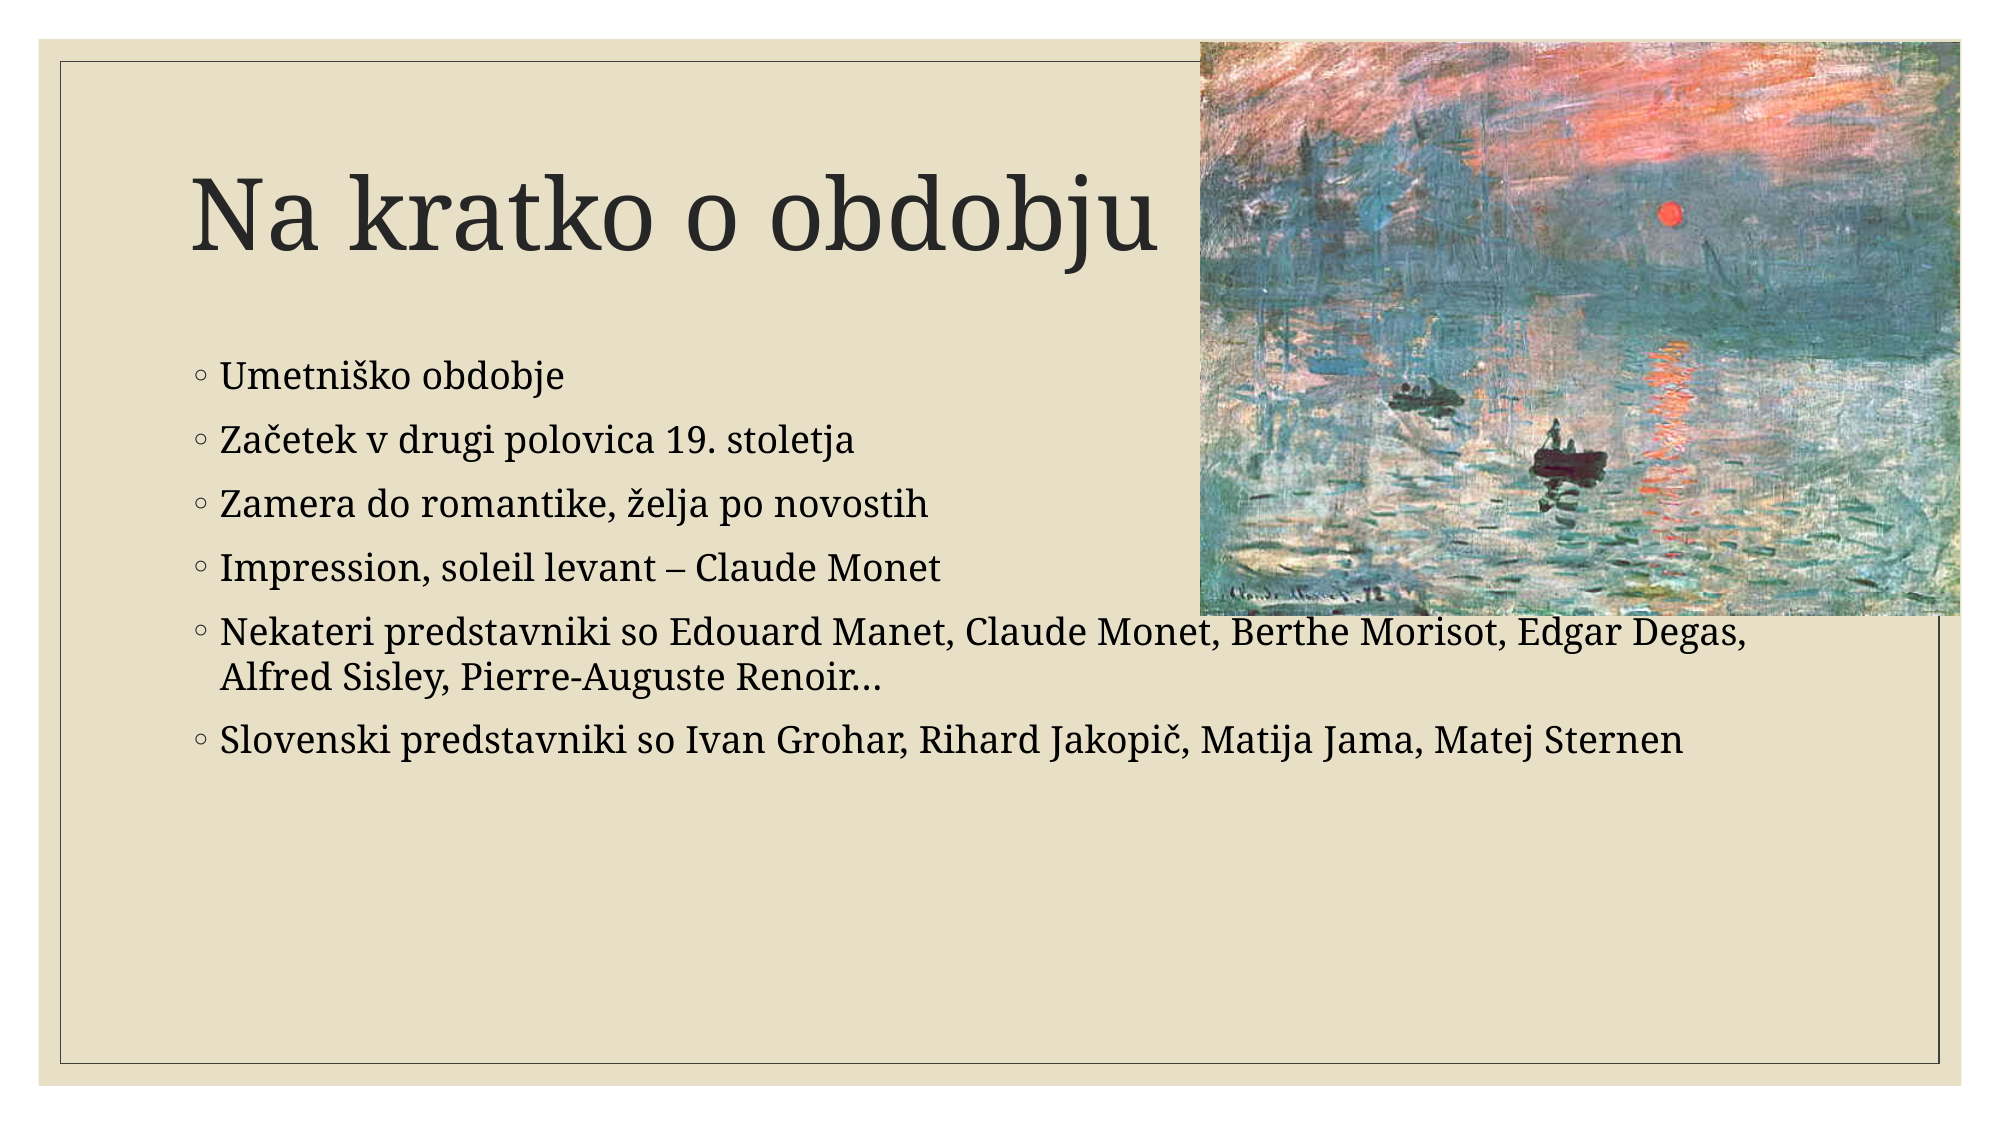

# Na kratko o obdobju
Umetniško obdobje
Začetek v drugi polovica 19. stoletja
Zamera do romantike, želja po novostih
Impression, soleil levant – Claude Monet
Nekateri predstavniki so Edouard Manet, Claude Monet, Berthe Morisot, Edgar Degas, Alfred Sisley, Pierre-Auguste Renoir…
Slovenski predstavniki so Ivan Grohar, Rihard Jakopič, Matija Jama, Matej Sternen